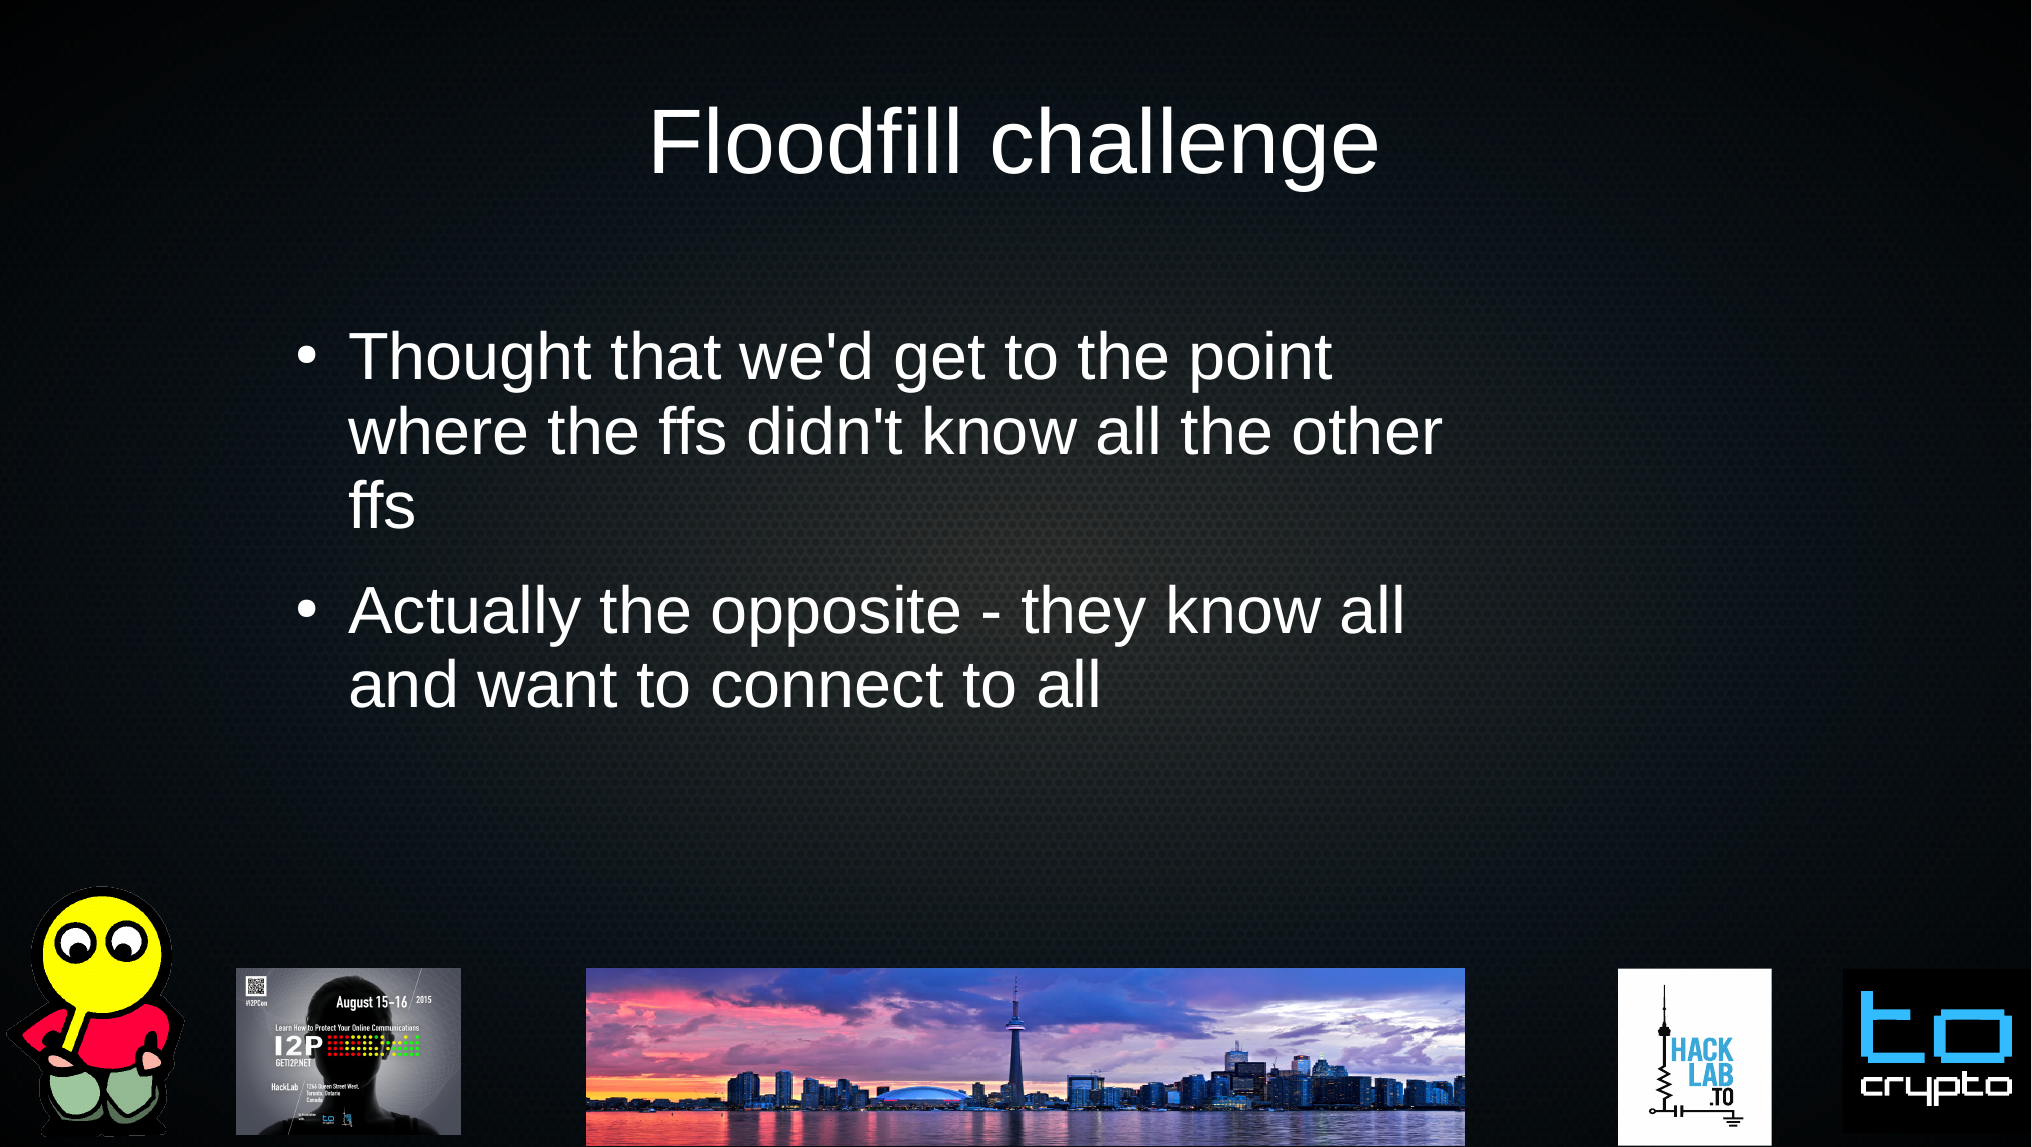

# Floodfill challenge
Thought that we'd get to the point where the ffs didn't know all the other ffs
Actually the opposite - they know all and want to connect to all
8